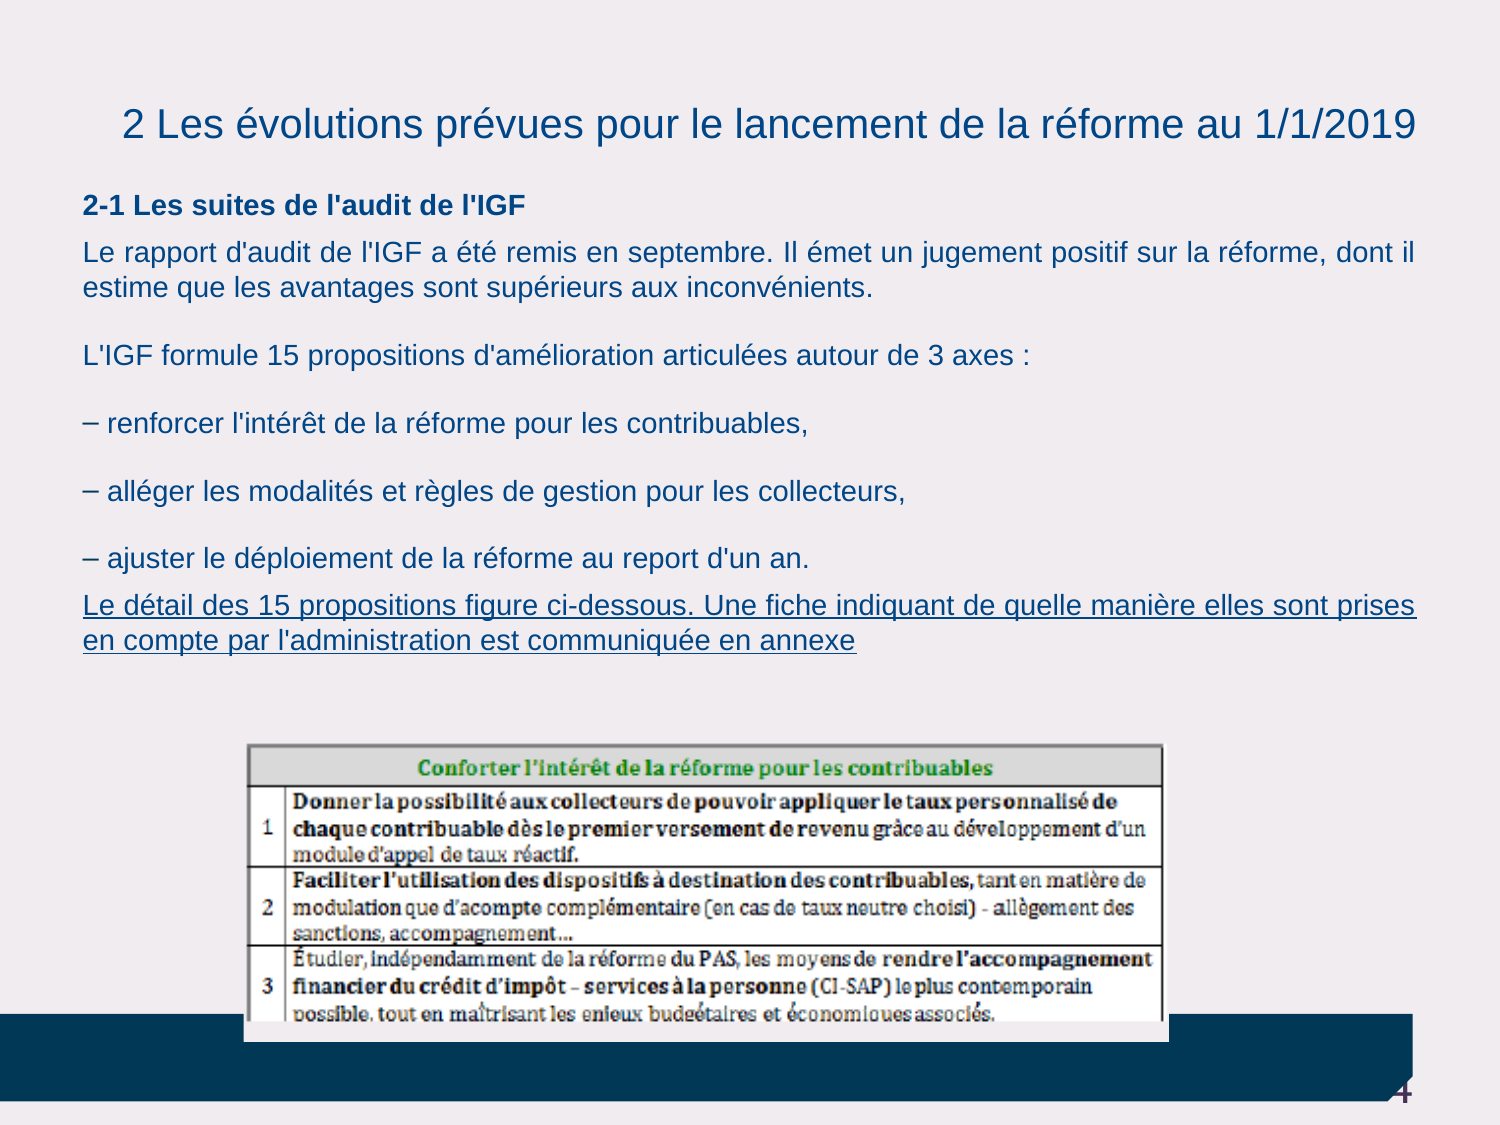

# 2 Les évolutions prévues pour le lancement de la réforme au 1/1/2019
2-1 Les suites de l'audit de l'IGF
Le rapport d'audit de l'IGF a été remis en septembre. Il émet un jugement positif sur la réforme, dont il estime que les avantages sont supérieurs aux inconvénients.
L'IGF formule 15 propositions d'amélioration articulées autour de 3 axes :
 renforcer l'intérêt de la réforme pour les contribuables,
 alléger les modalités et règles de gestion pour les collecteurs,
 ajuster le déploiement de la réforme au report d'un an.
Le détail des 15 propositions figure ci-dessous. Une fiche indiquant de quelle manière elles sont prises en compte par l'administration est communiquée en annexe